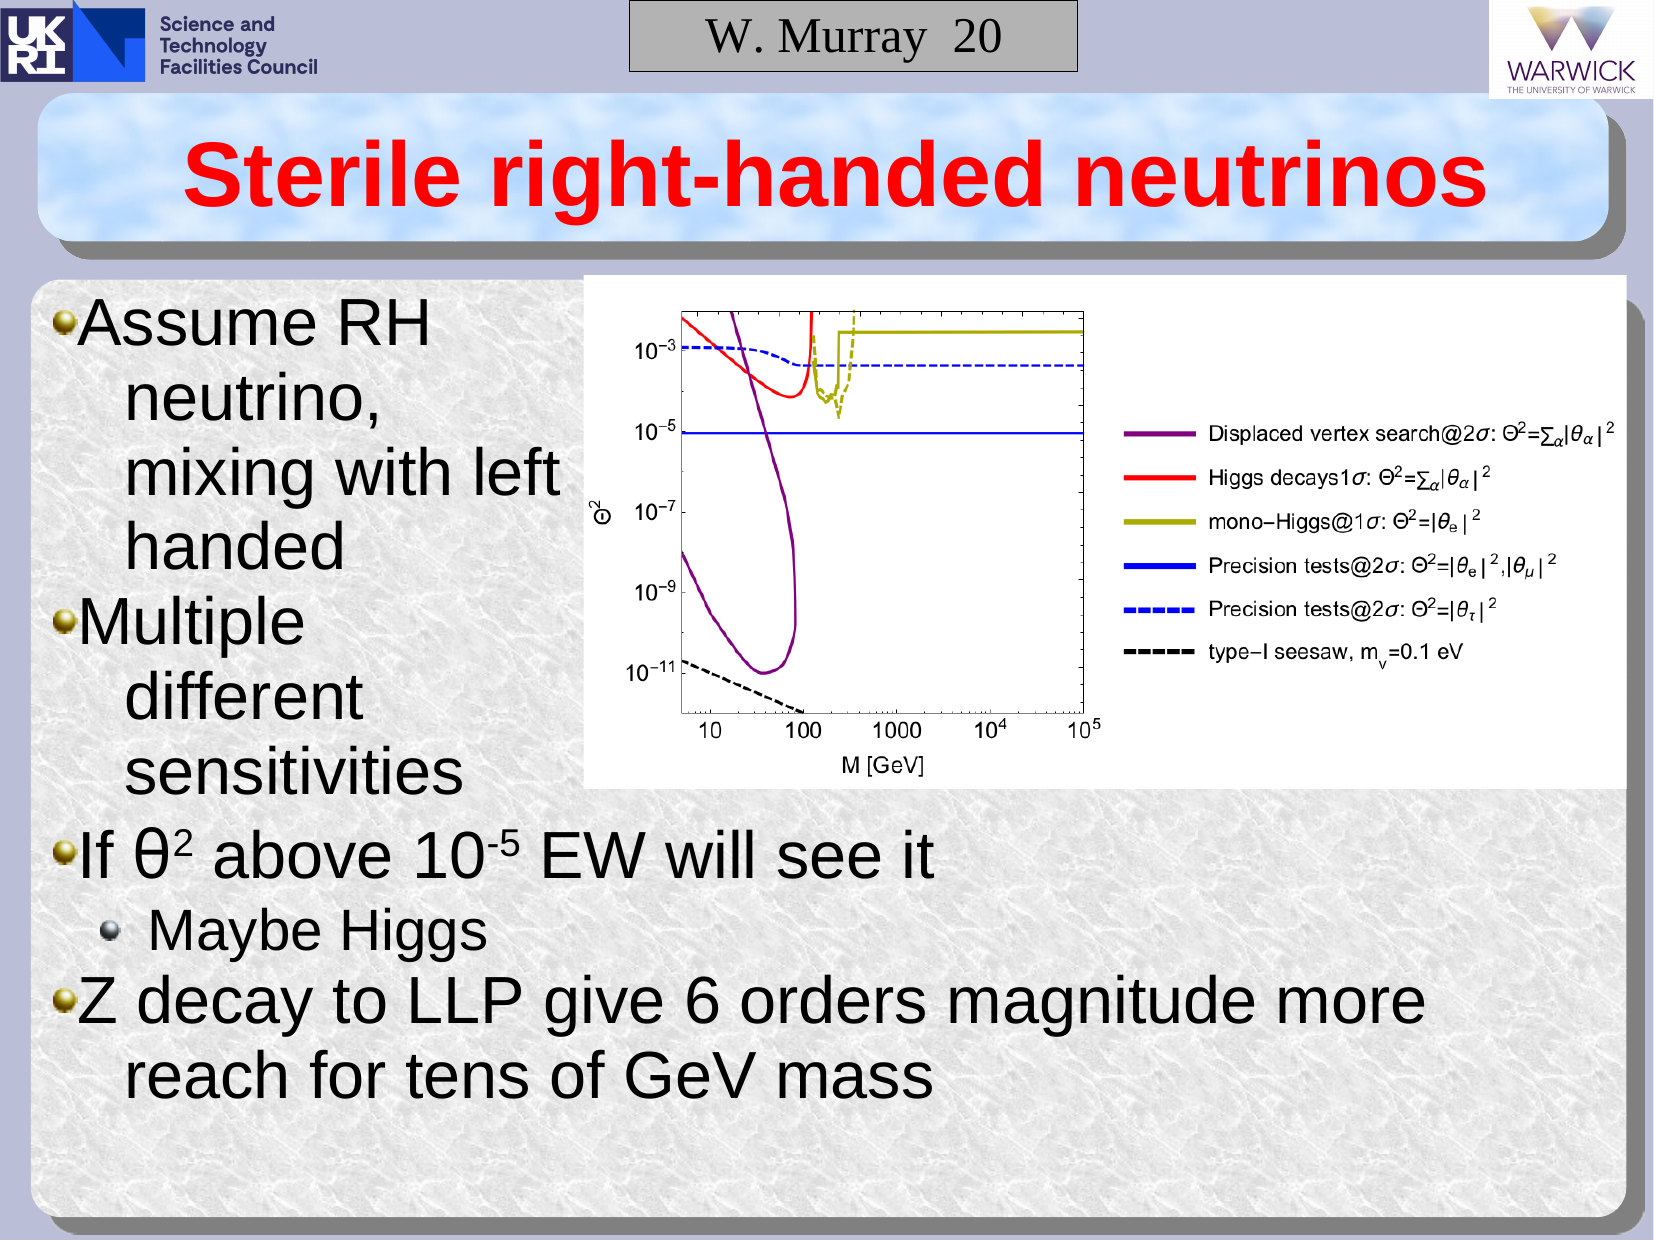

# Sterile right-handed neutrinos
Assume RH neutrino, mixing with left handed
Multiple different sensitivities
If θ2 above 10-5 EW will see it
Maybe Higgs
Z decay to LLP give 6 orders magnitude more reach for tens of GeV mass